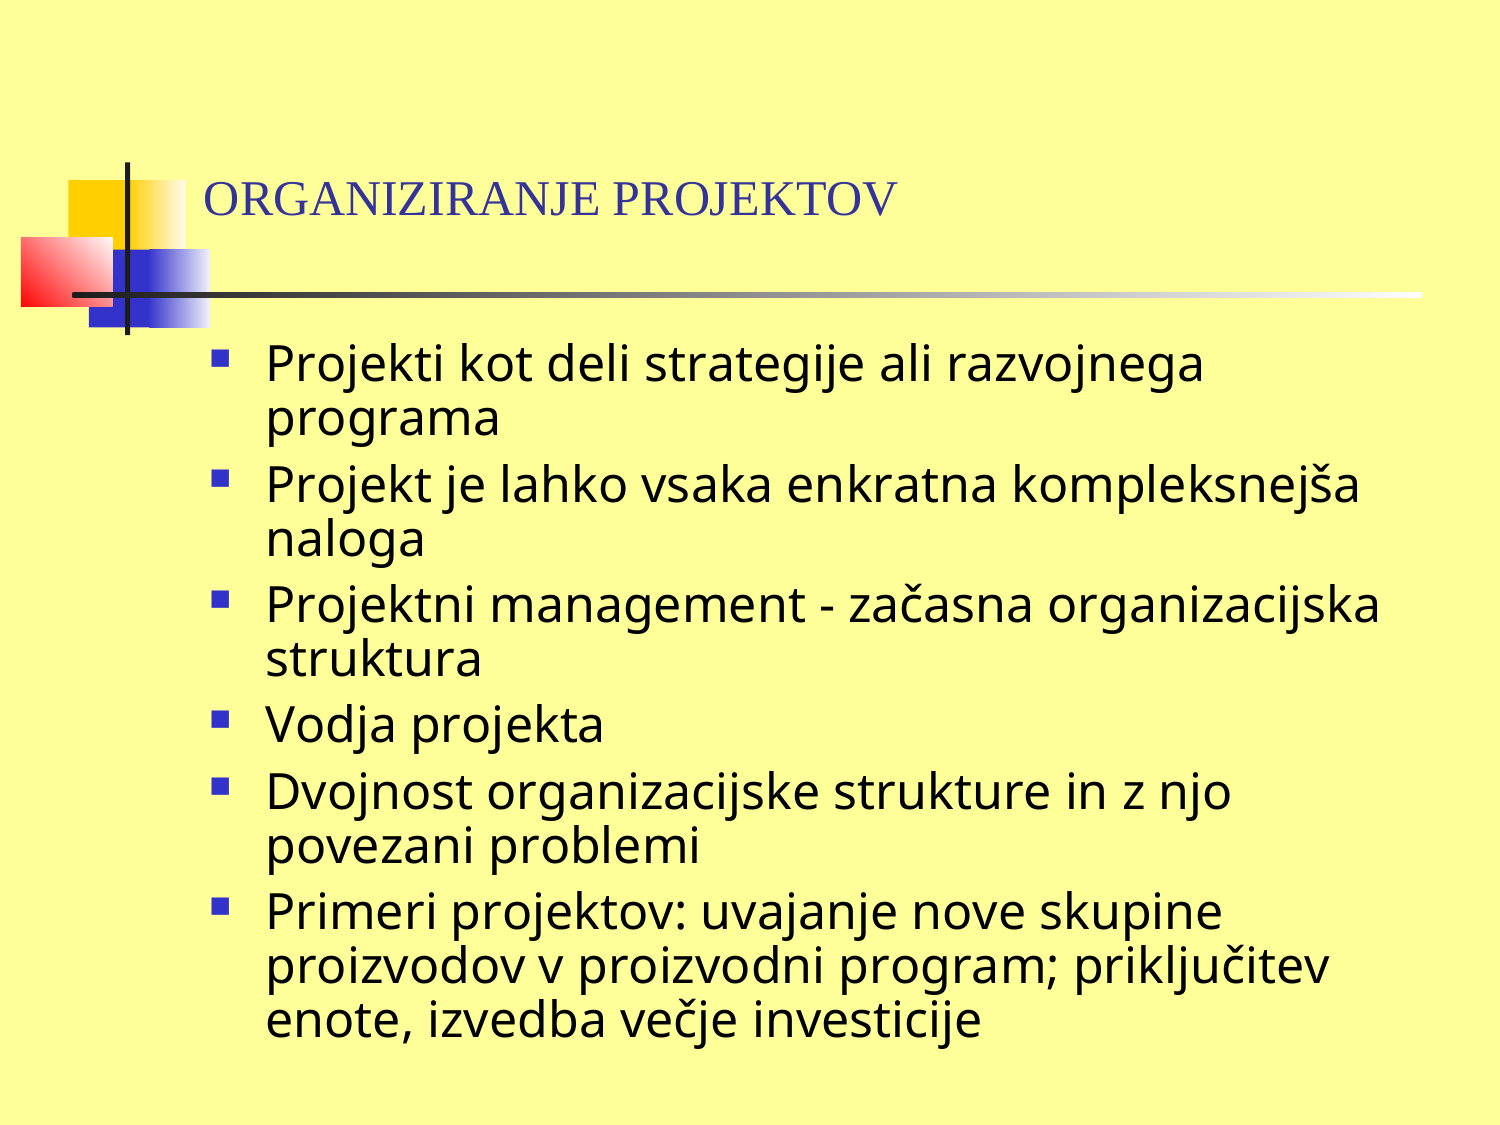

# ORGANIZIRANJE PROJEKTOV
Projekti kot deli strategije ali razvojnega programa
Projekt je lahko vsaka enkratna kompleksnejša naloga
Projektni management - začasna organizacijska struktura
Vodja projekta
Dvojnost organizacijske strukture in z njo povezani problemi
Primeri projektov: uvajanje nove skupine proizvodov v proizvodni program; priključitev enote, izvedba večje investicije